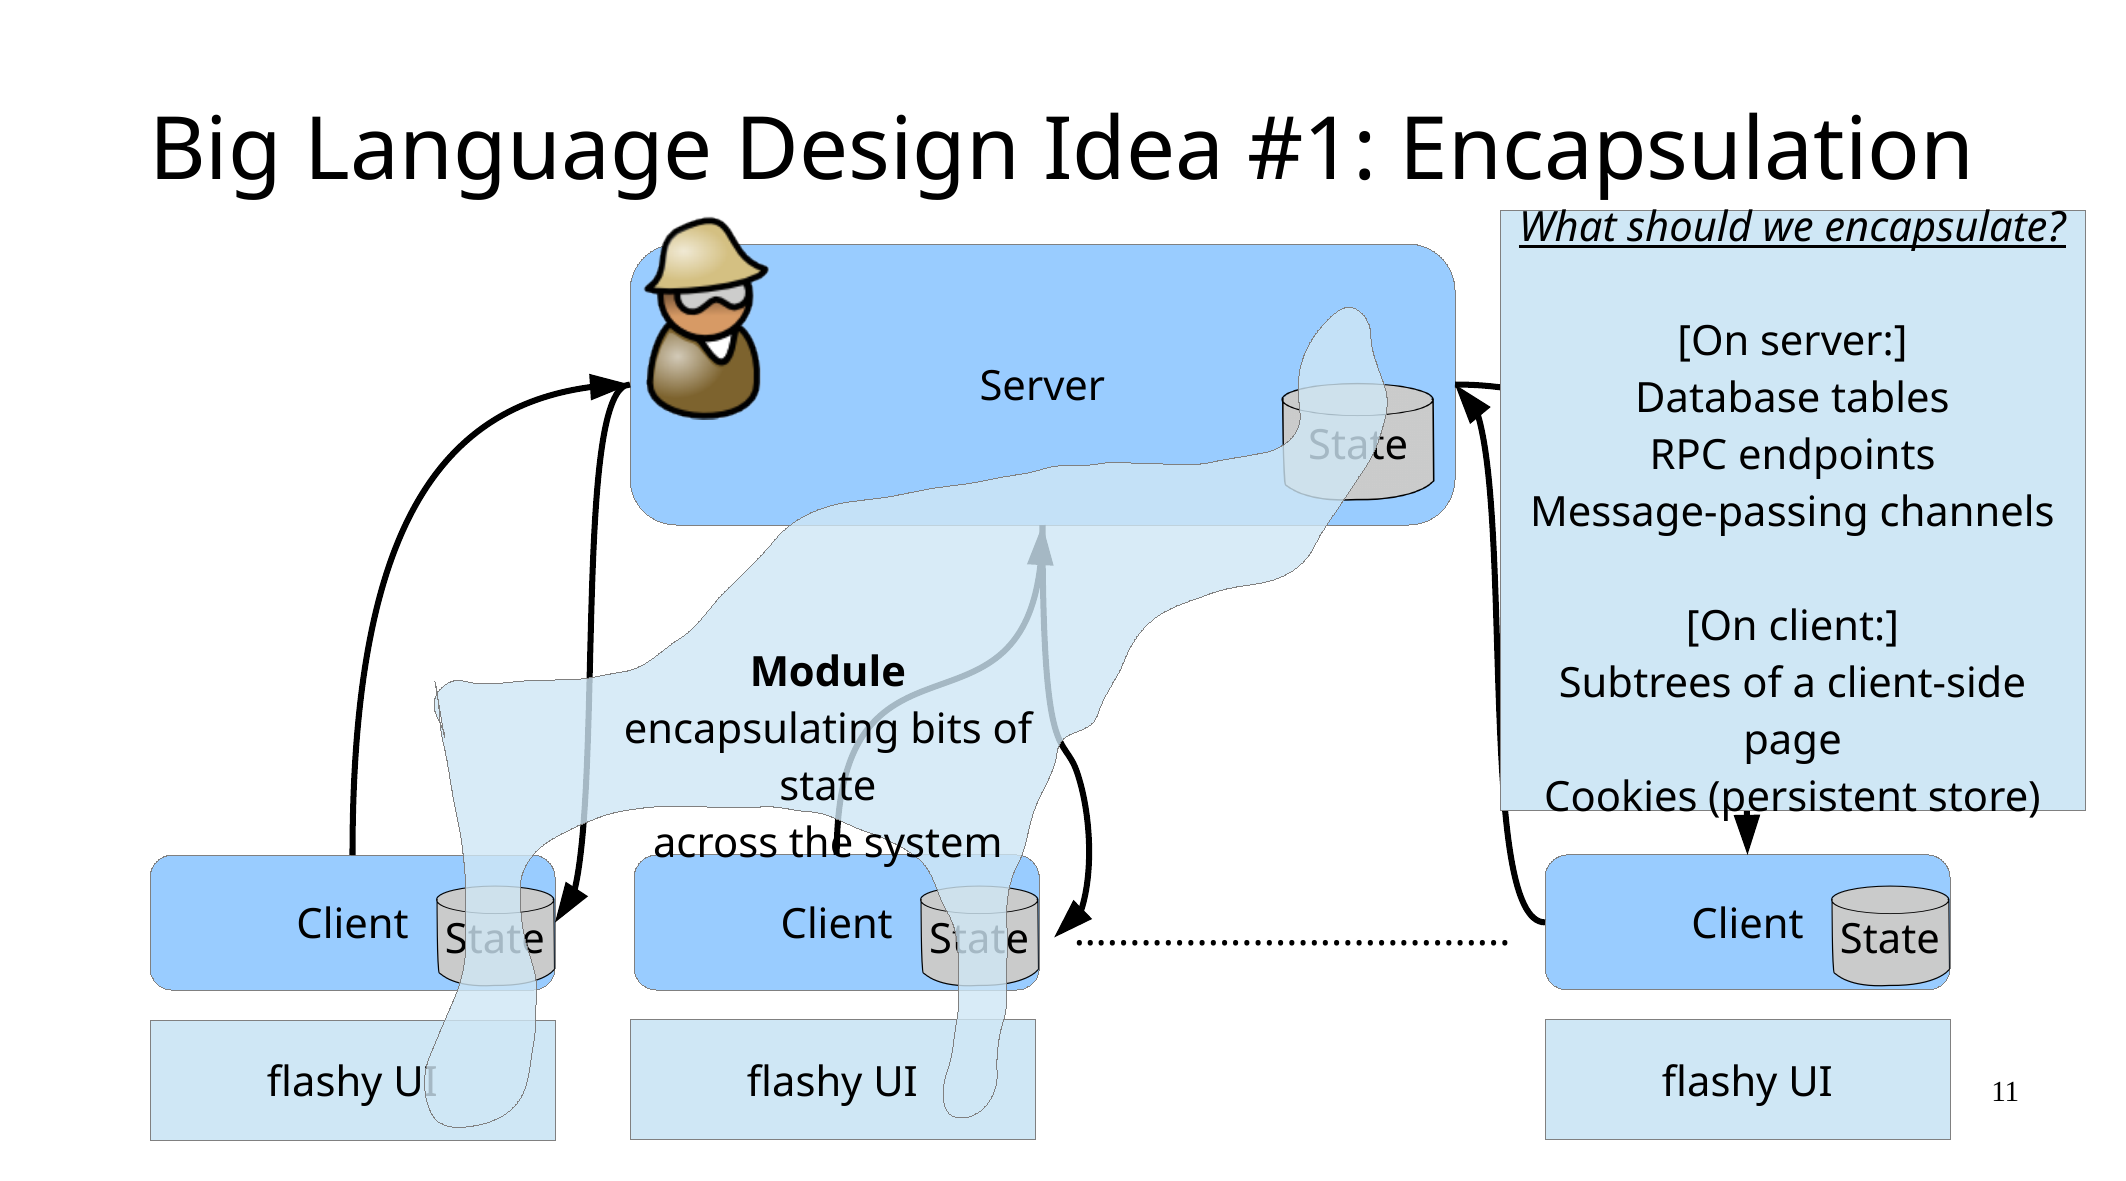

# Big Language Design Idea #1: Encapsulation
What should we encapsulate?
[On server:]
Database tables
RPC endpoints
Message-passing channels
[On client:]
Subtrees of a client-side page
Cookies (persistent store)
Server
Module
encapsulating bits of state
across the system
State
Client
State
Client
State
Client
State
…....................................
flashy UI
flashy UI
flashy UI
11